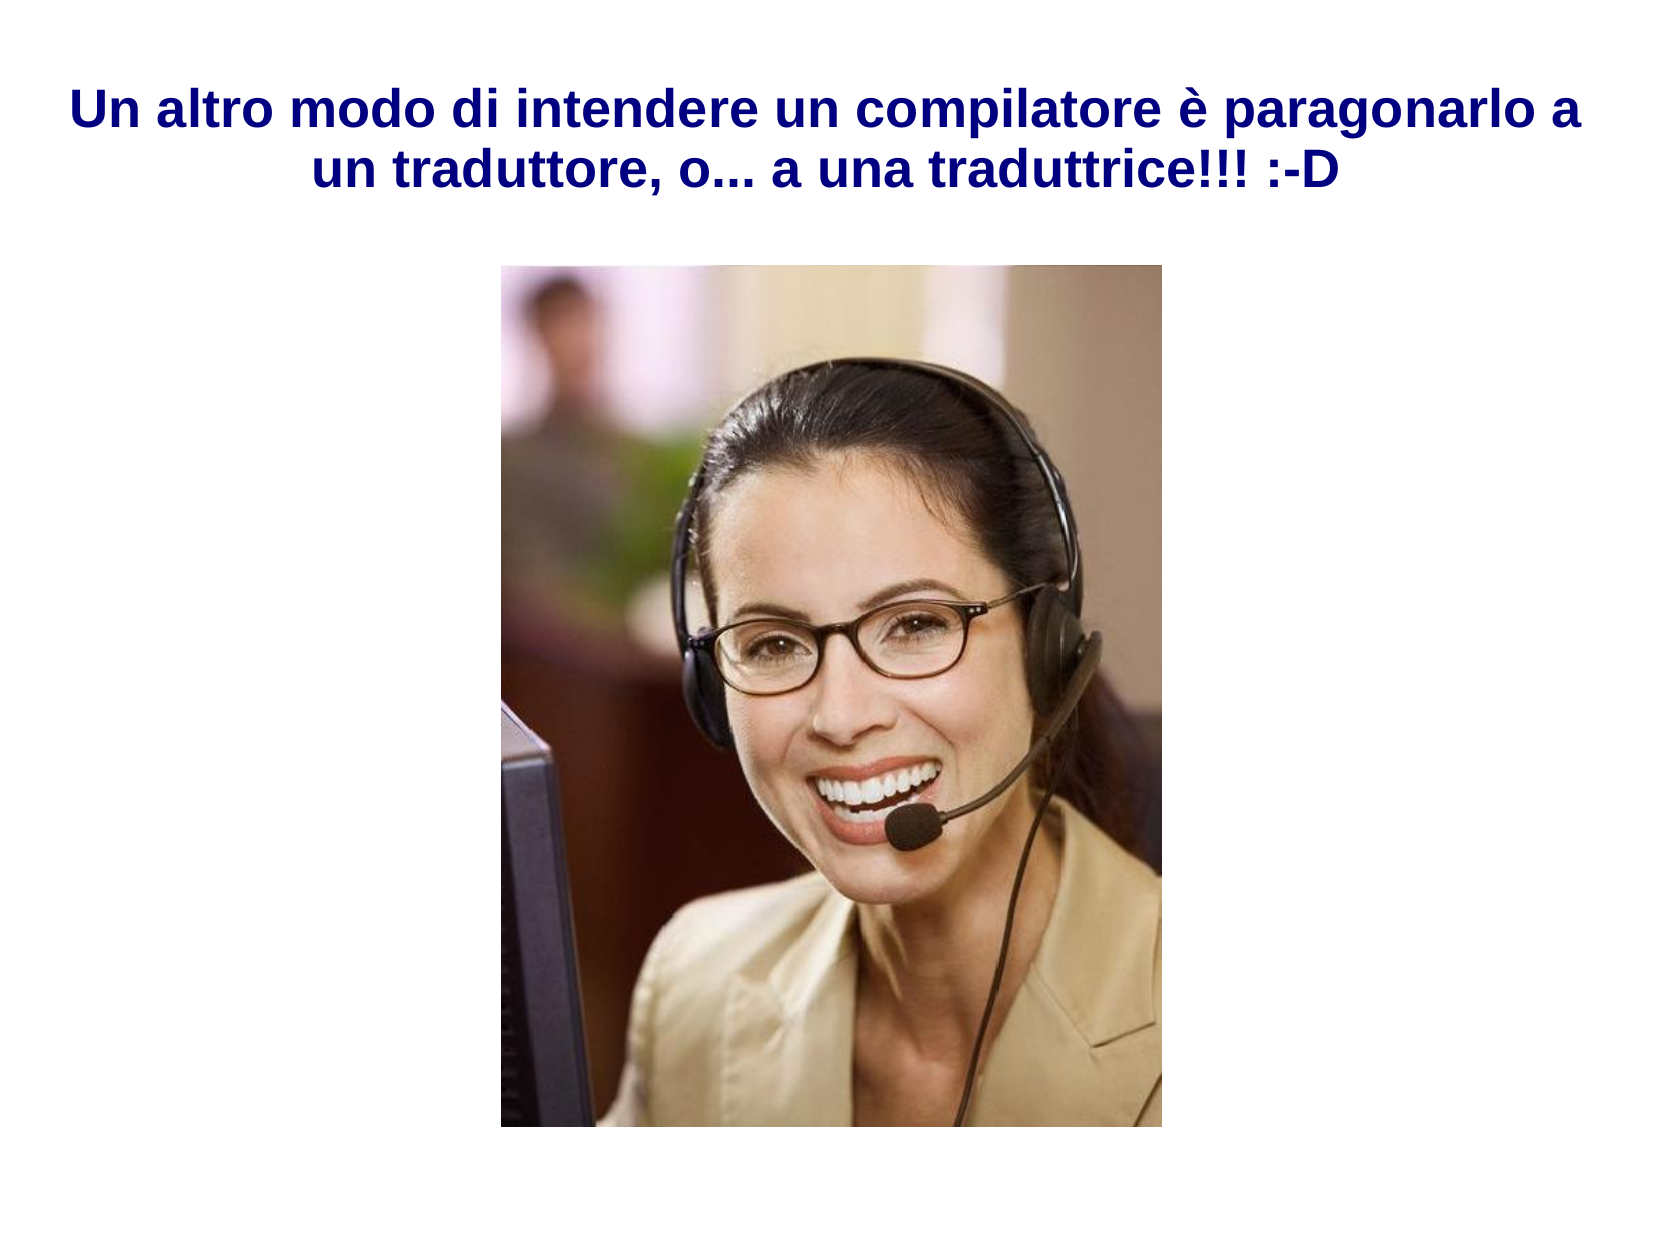

Un altro modo di intendere un compilatore è paragonarlo a un traduttore, o... a una traduttrice!!! :-D